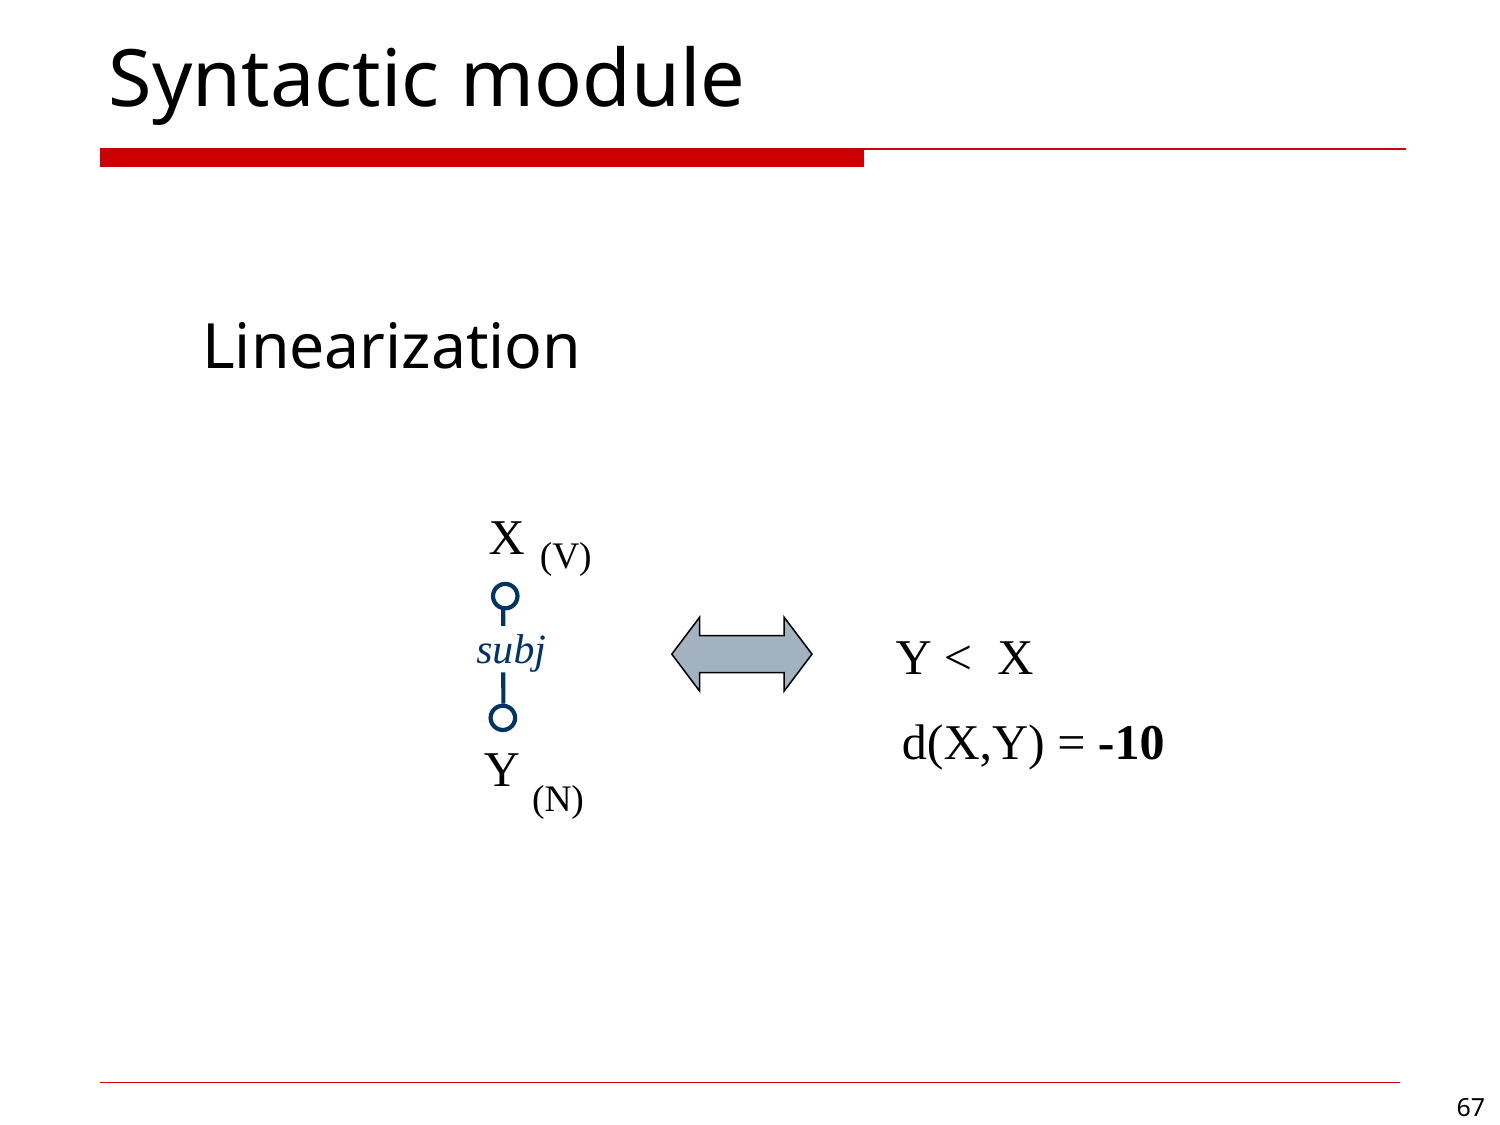

# Syntactic module
Linearization
X
subj
Y
(V)
(N)
Y < X
d(X,Y) = -10
67